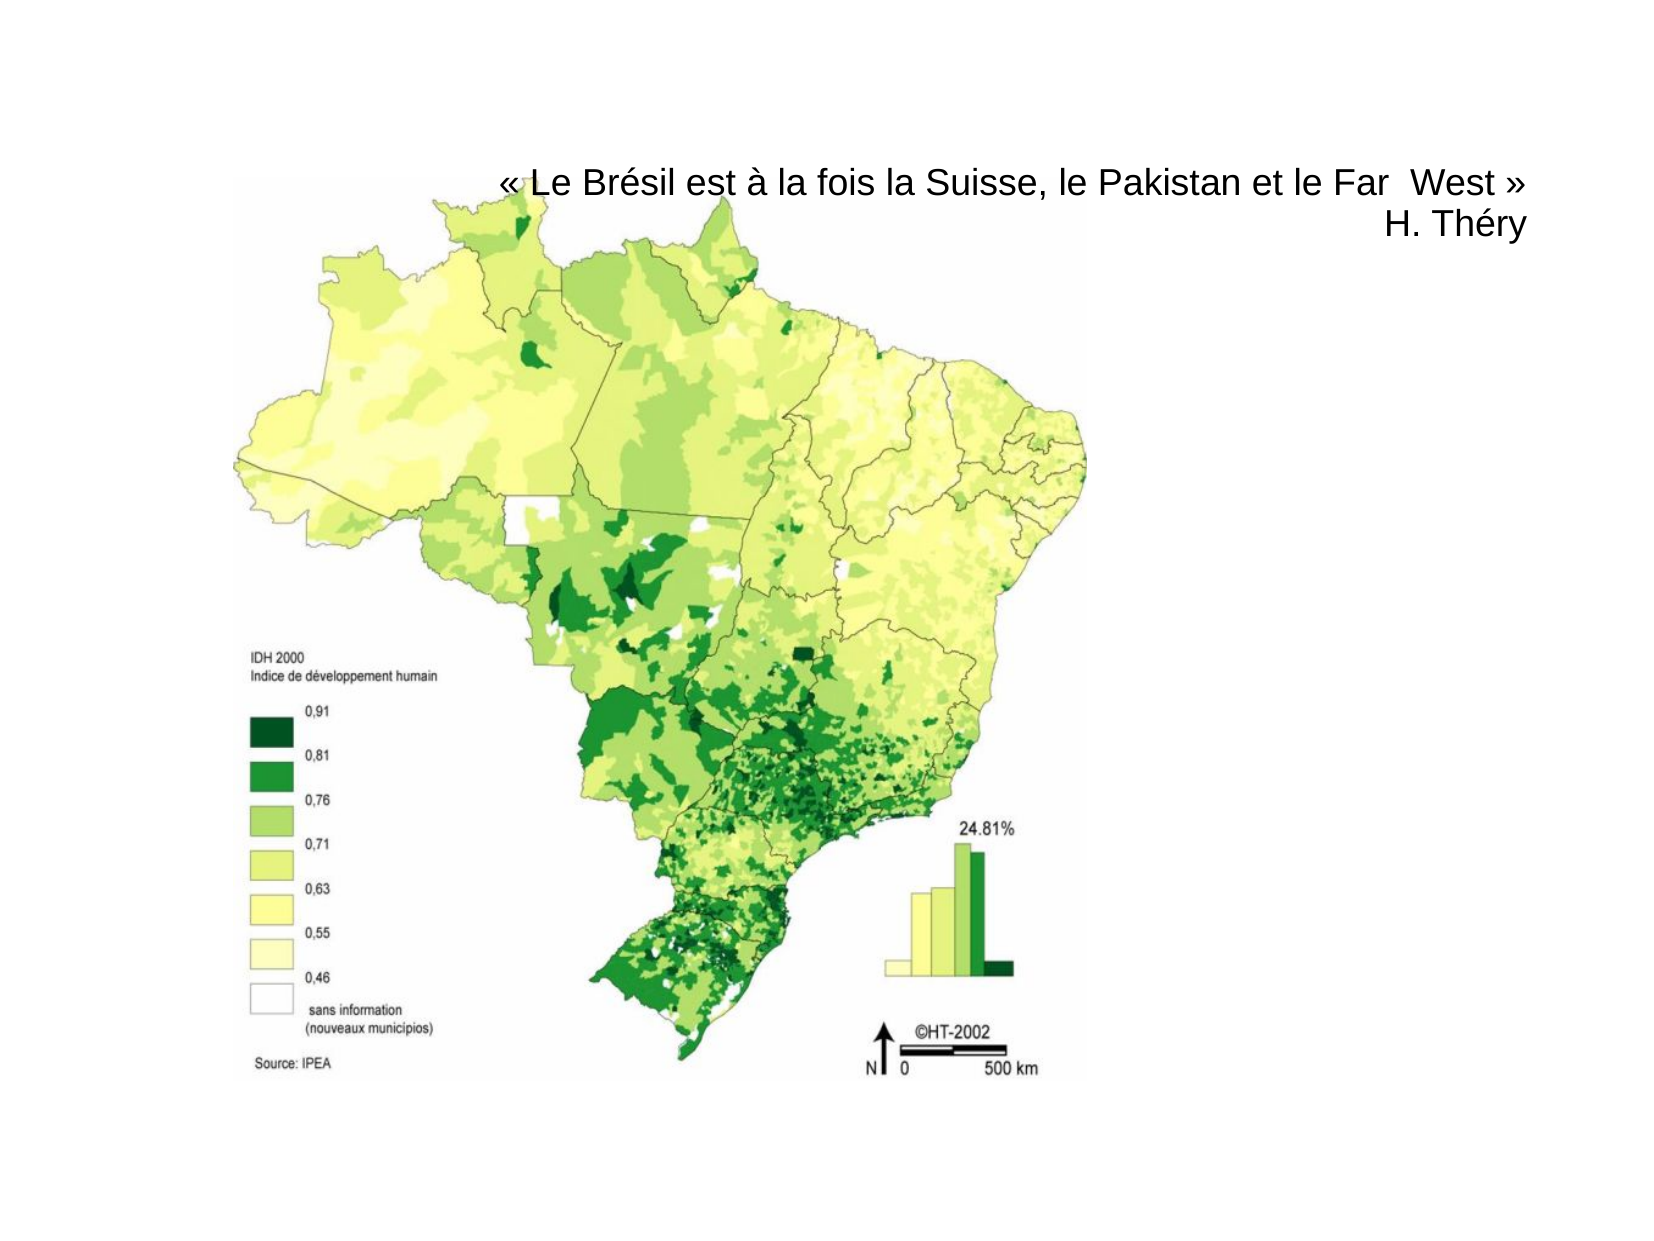

« Le Brésil est à la fois la Suisse, le Pakistan et le Far West »
H. Théry